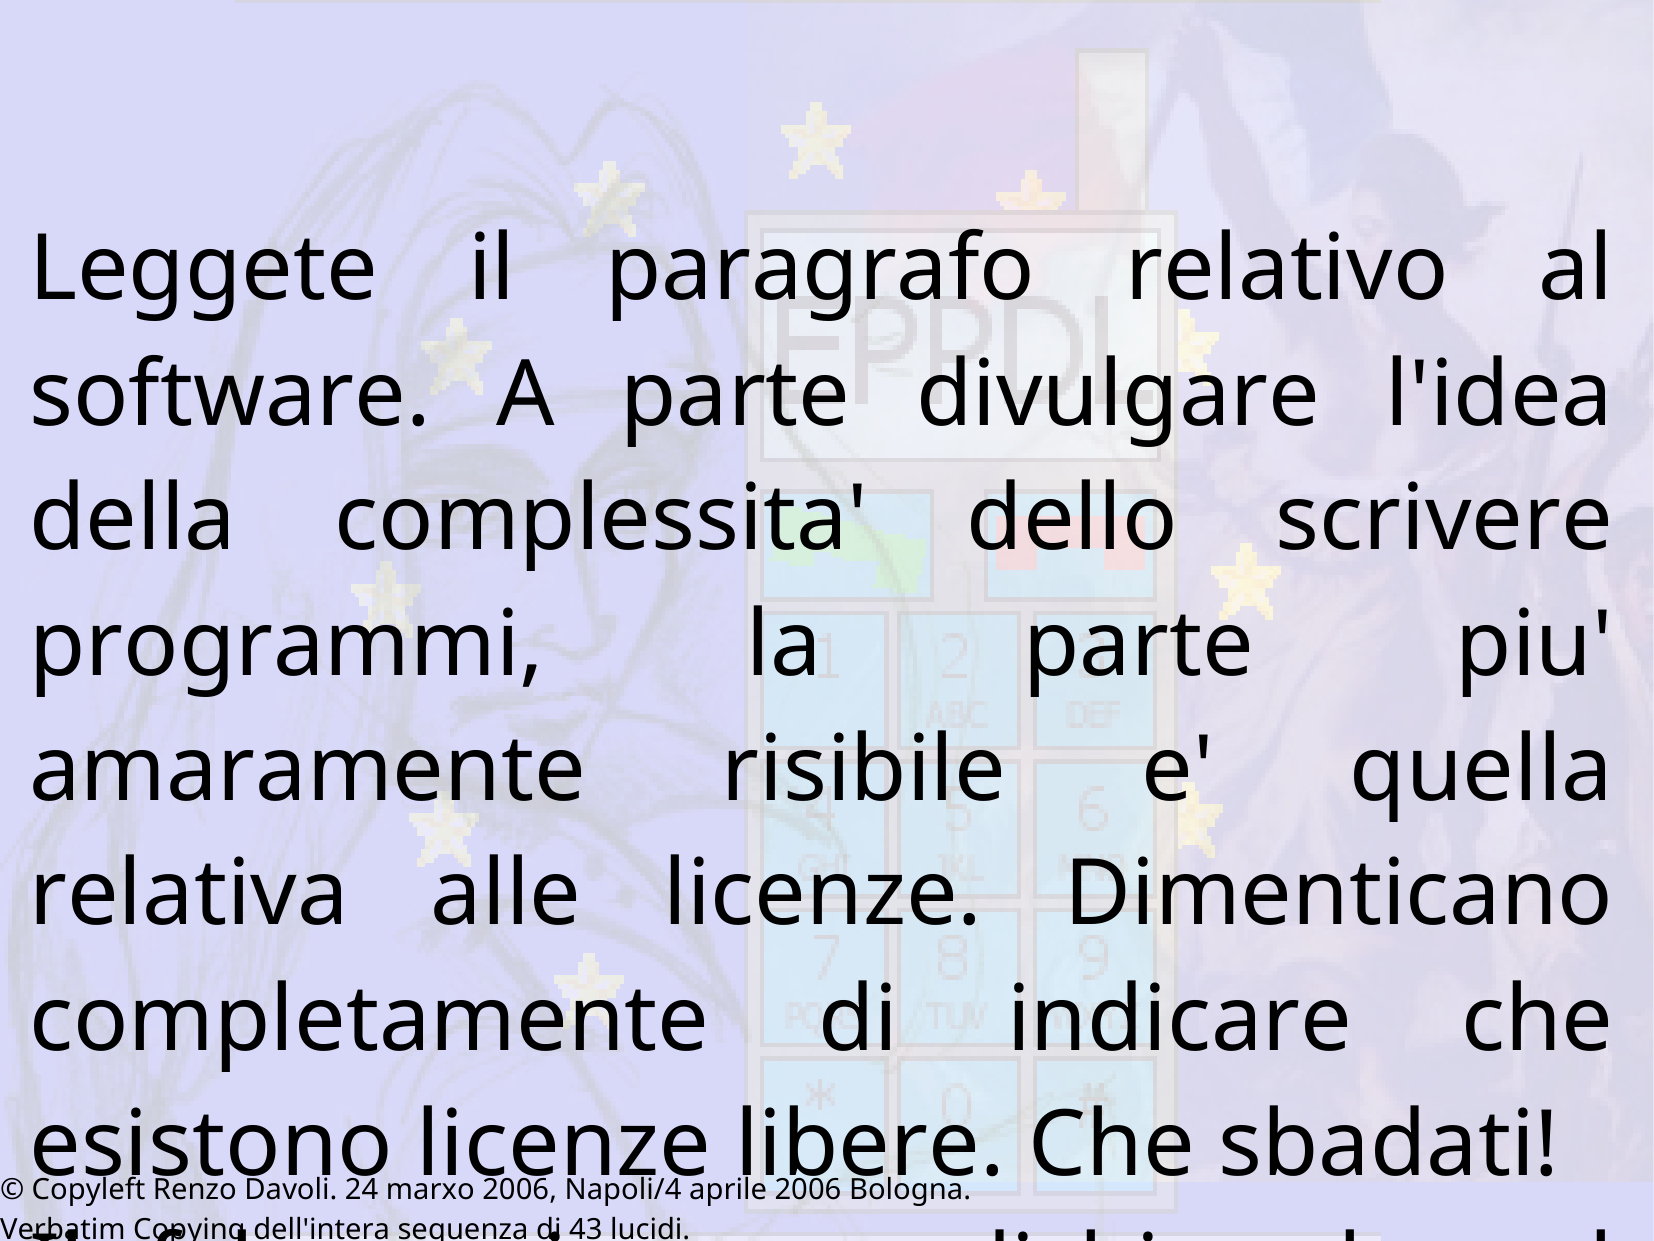

Leggete il paragrafo relativo al software. A parte divulgare l'idea della complessita' dello scrivere programmi, la parte piu' amaramente risibile e' quella relativa alle licenze. Dimenticano completamente di indicare che esistono licenze libere. Che sbadati!
Il falso arrivano a dichiararlo nel documento "patto per San Remo".